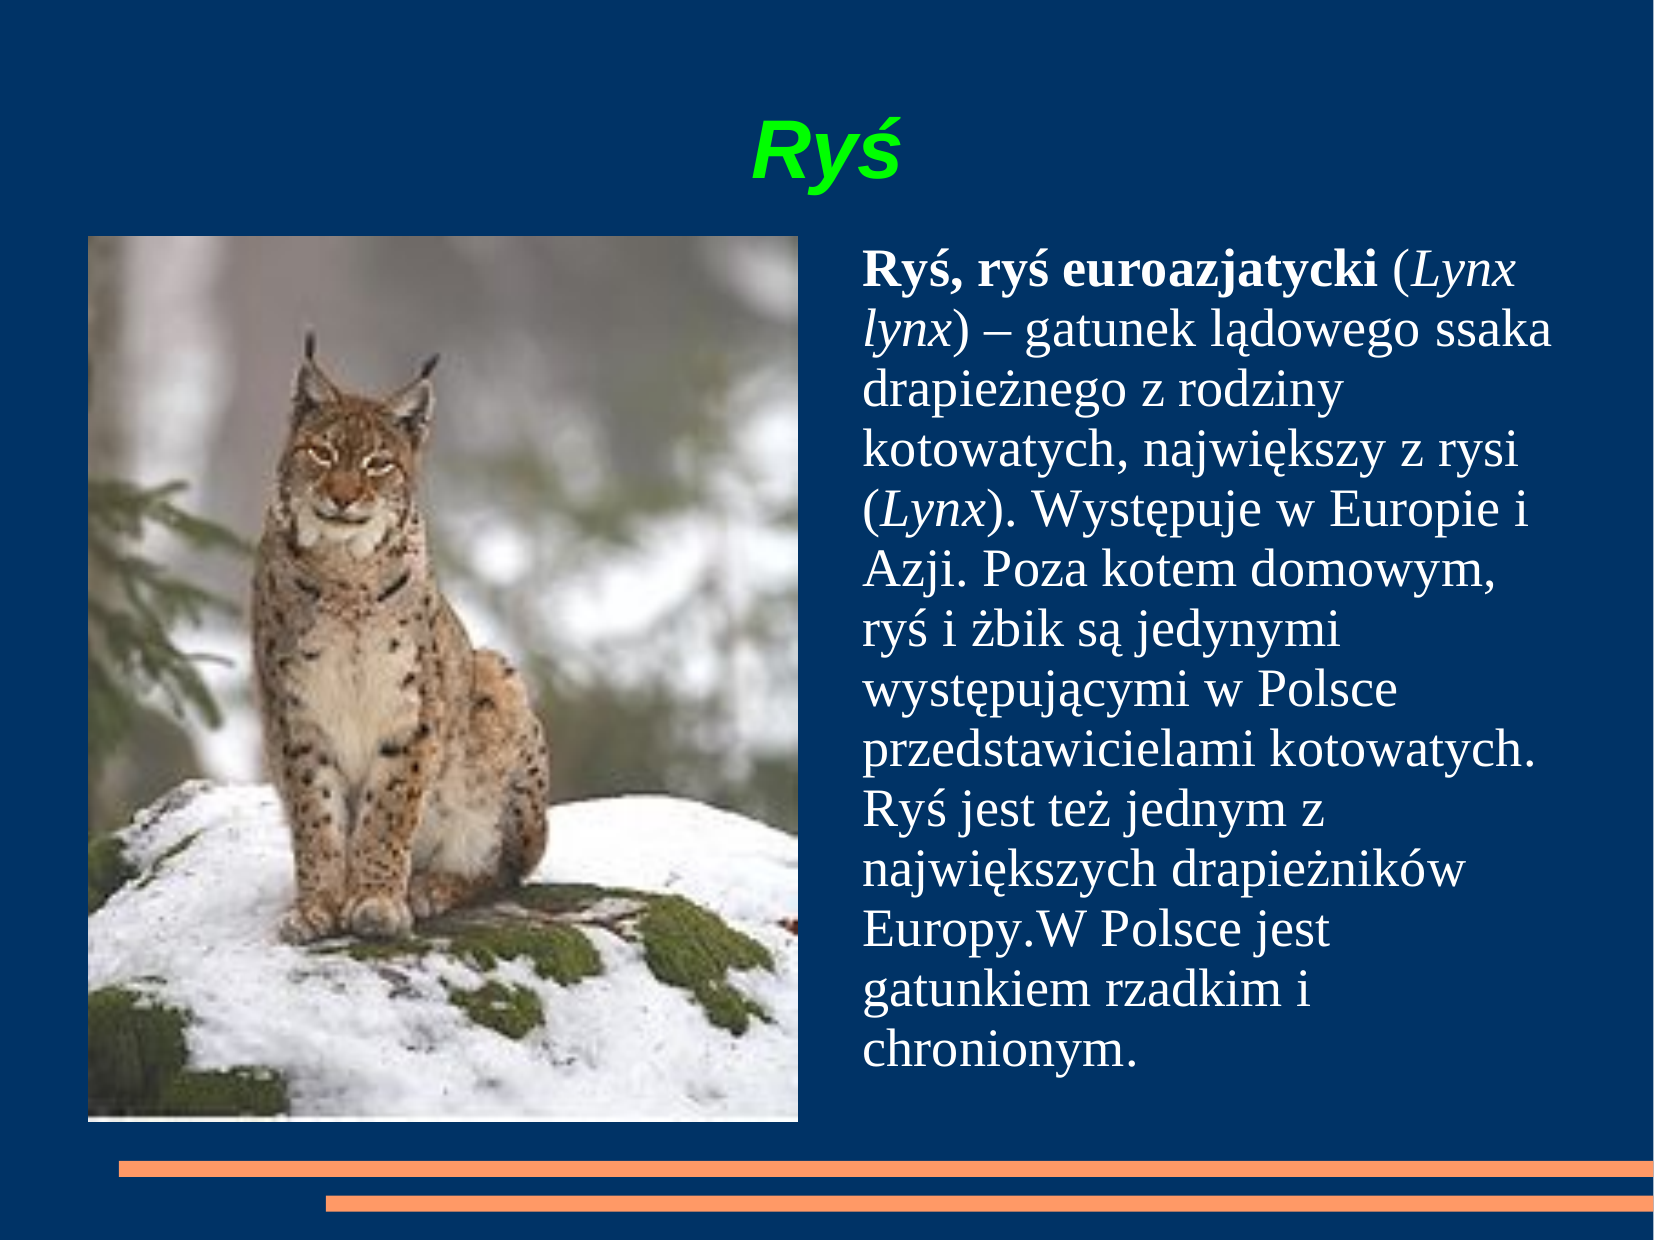

# Ryś
Ryś, ryś euroazjatycki (Lynx lynx) – gatunek lądowego ssaka drapieżnego z rodziny kotowatych, największy z rysi (Lynx). Występuje w Europie i Azji. Poza kotem domowym, ryś i żbik są jedynymi występującymi w Polsce przedstawicielami kotowatych. Ryś jest też jednym z największych drapieżników Europy.W Polsce jest gatunkiem rzadkim i chronionym.